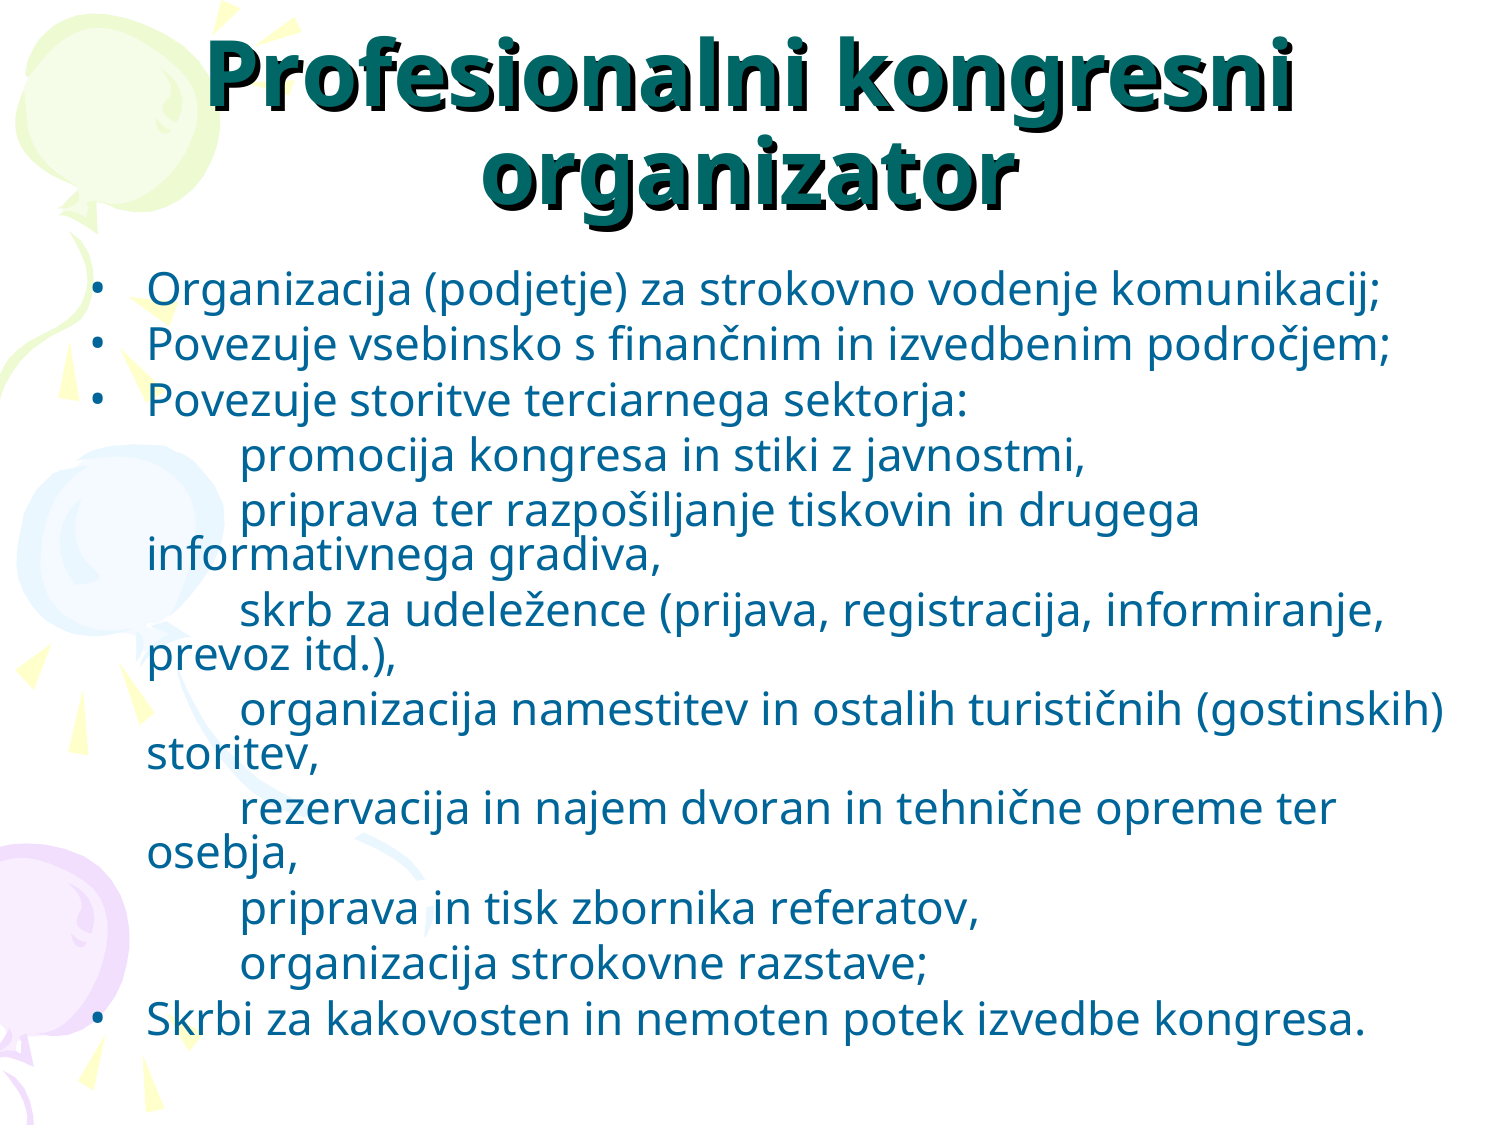

# Profesionalni kongresni organizator
Organizacija (podjetje) za strokovno vodenje komunikacij;
Povezuje vsebinsko s finančnim in izvedbenim področjem;
Povezuje storitve terciarnega sektorja:
		promocija kongresa in stiki z javnostmi,
		priprava ter razpošiljanje tiskovin in drugega informativnega gradiva,
		skrb za udeležence (prijava, registracija, informiranje, prevoz itd.),
		organizacija namestitev in ostalih turističnih (gostinskih) storitev,
		rezervacija in najem dvoran in tehnične opreme ter osebja,
		priprava in tisk zbornika referatov,
		organizacija strokovne razstave;
Skrbi za kakovosten in nemoten potek izvedbe kongresa.